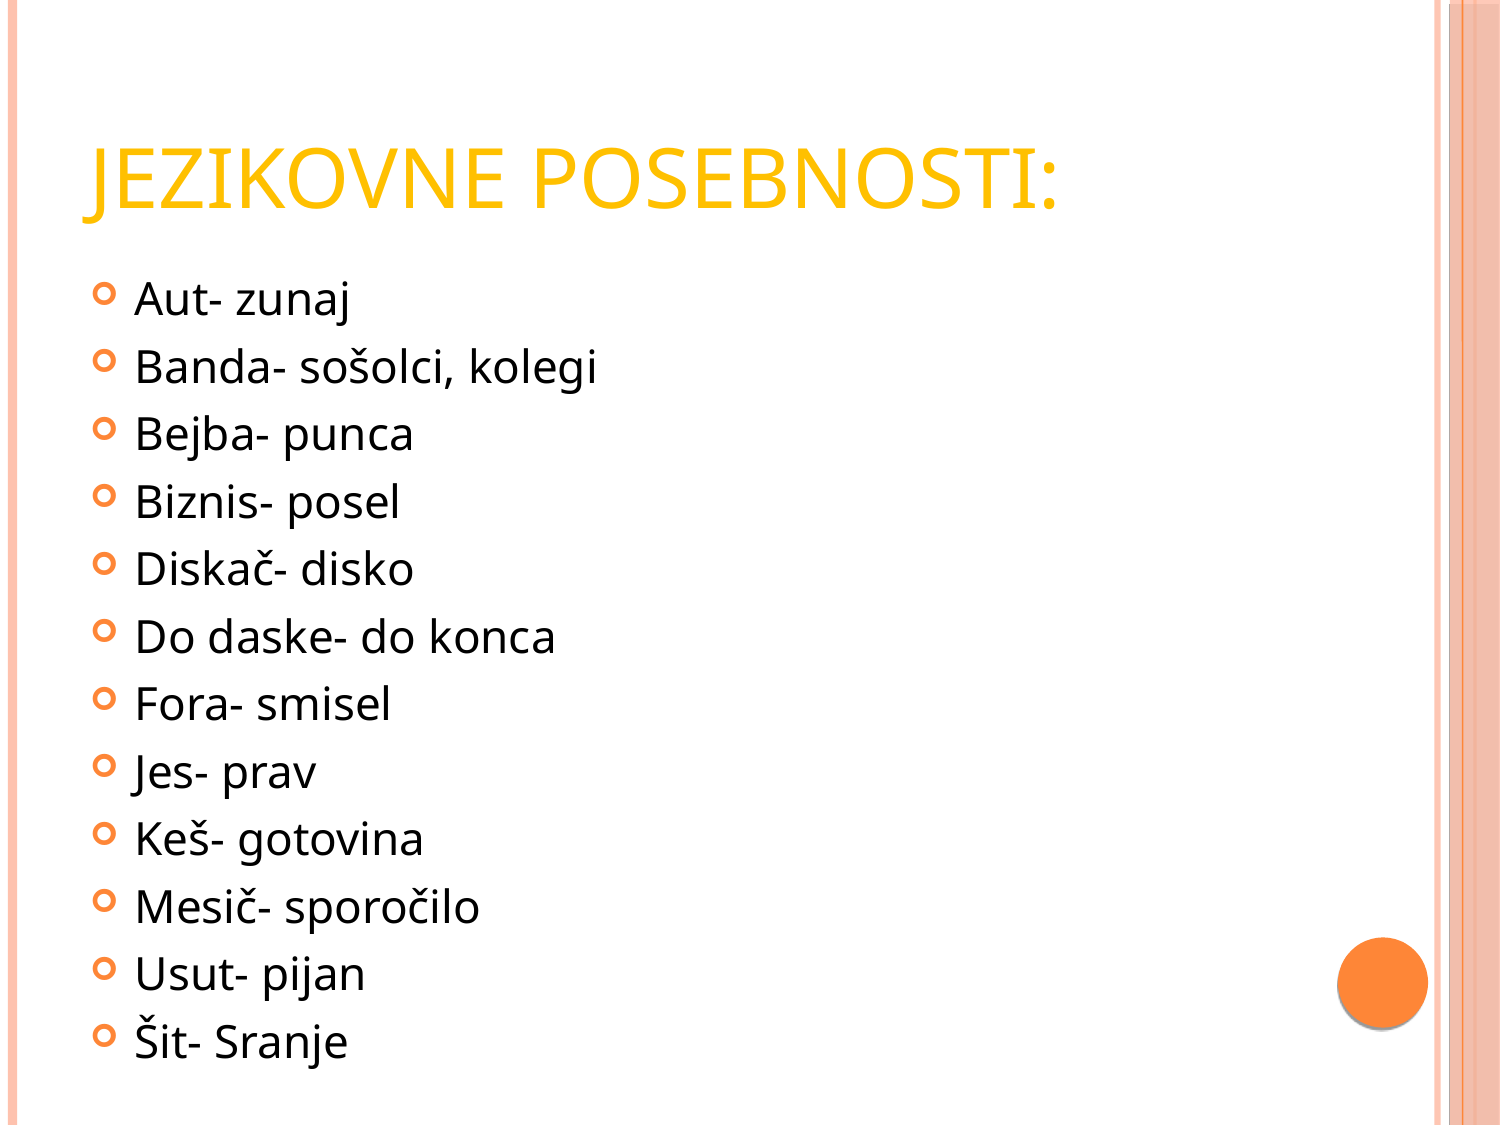

# Jezikovne posebnosti:
Aut- zunaj
Banda- sošolci, kolegi
Bejba- punca
Biznis- posel
Diskač- disko
Do daske- do konca
Fora- smisel
Jes- prav
Keš- gotovina
Mesič- sporočilo
Usut- pijan
Šit- Sranje